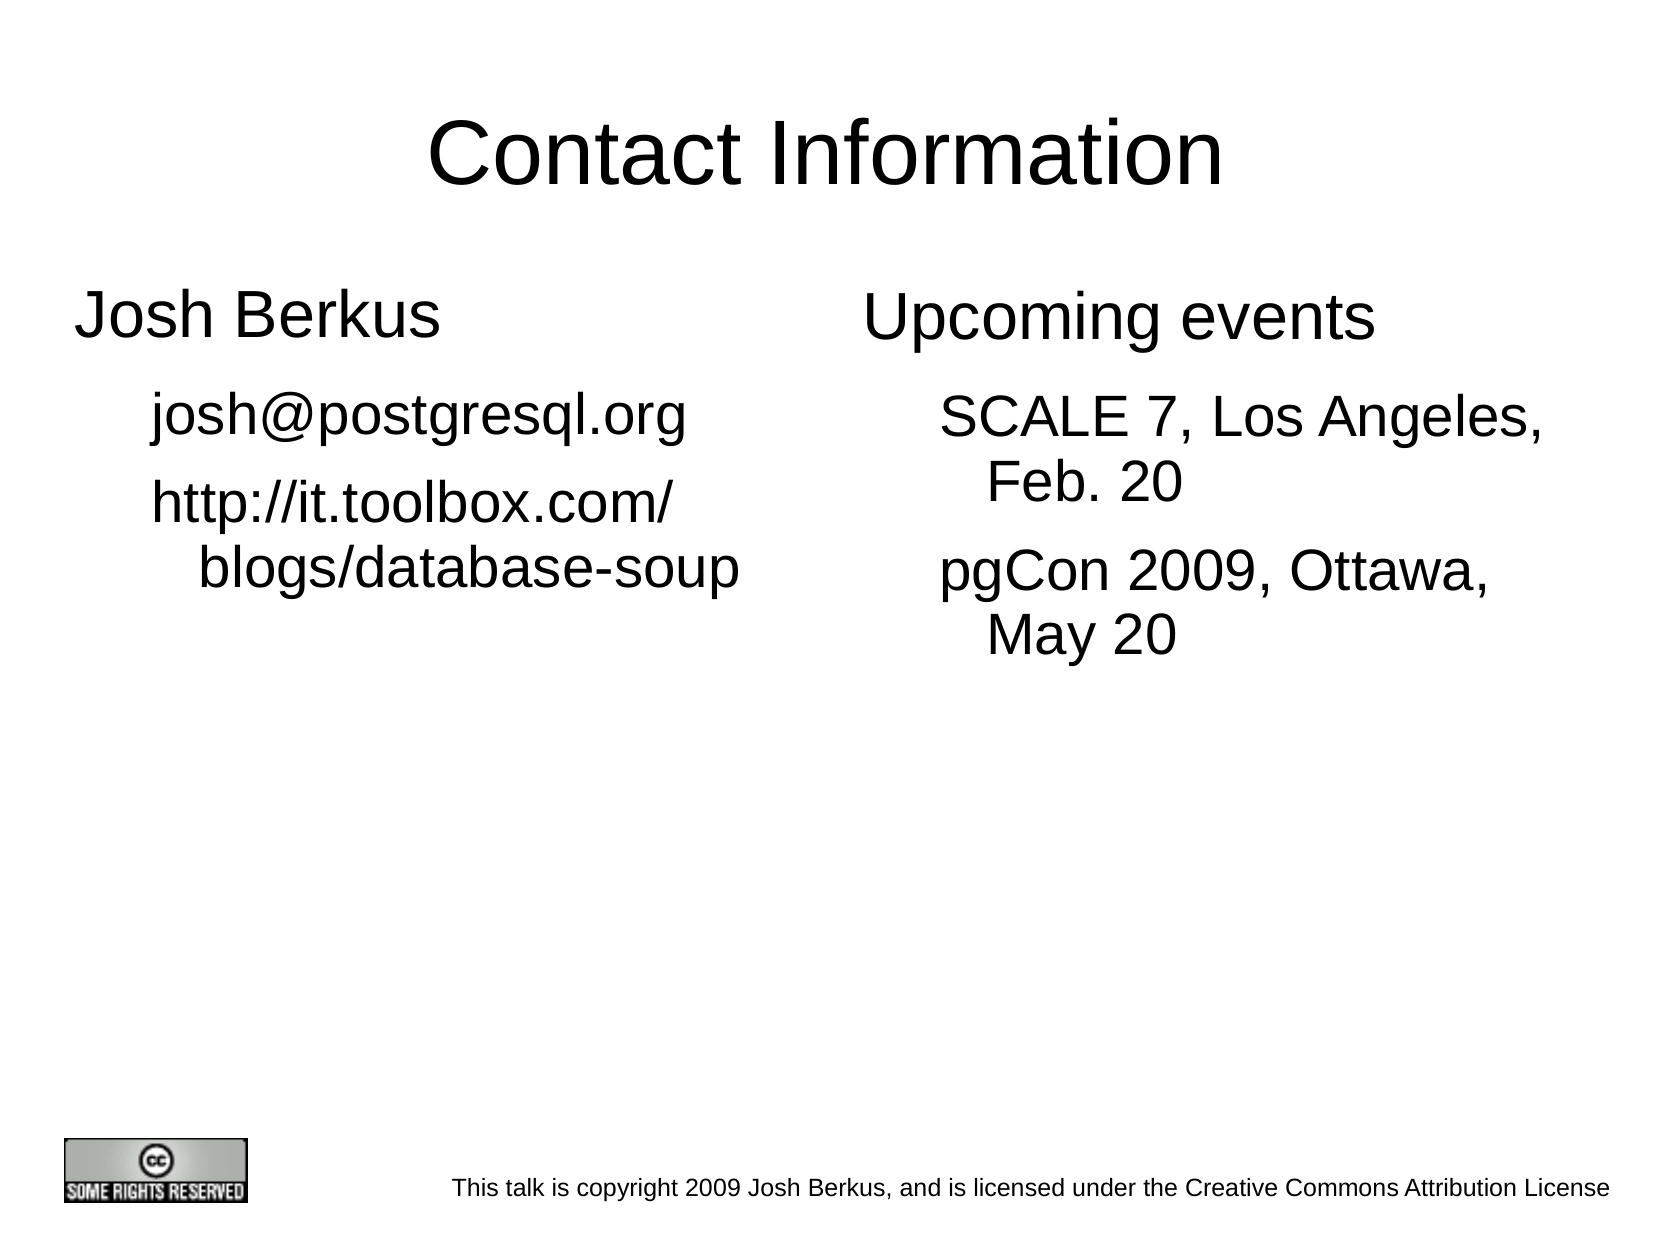

# Contact Information
Josh Berkus
josh@postgresql.org
http://it.toolbox.com/
blogs/database-soup
Upcoming events
SCALE 7, Los Angeles, Feb. 20
pgCon 2009, Ottawa, May 20
This talk is copyright 2009 Josh Berkus, and is licensed under the Creative Commons Attribution License